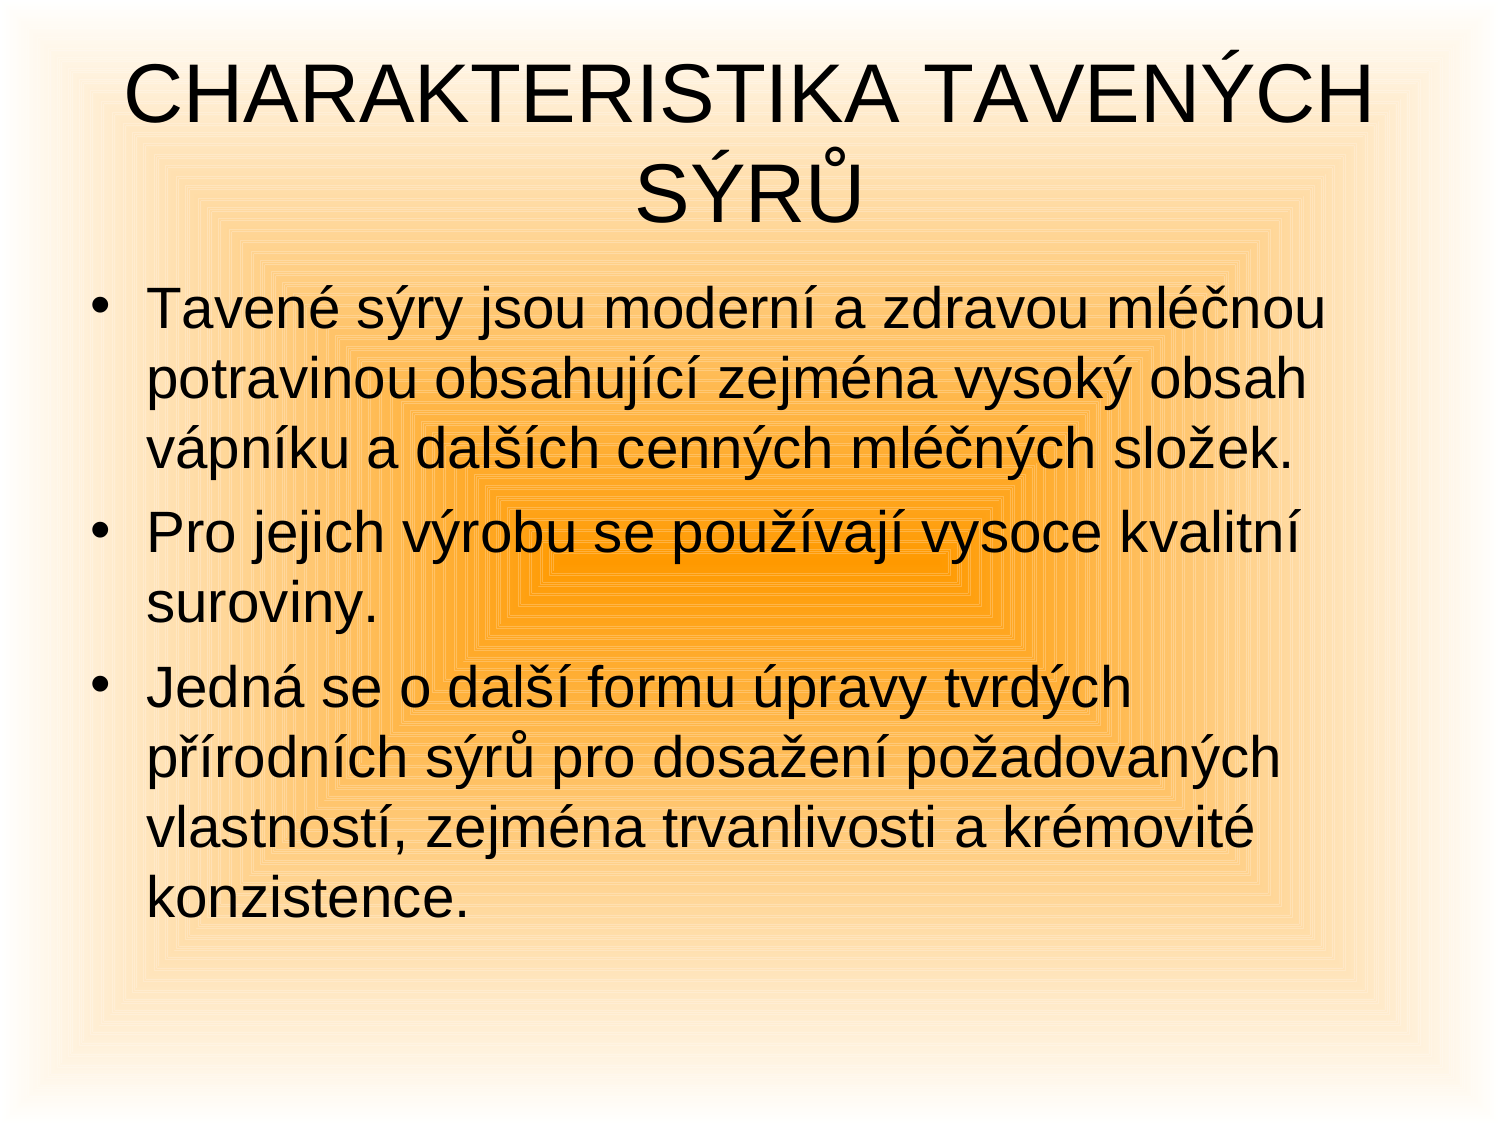

# CHARAKTERISTIKA TAVENÝCH SÝRŮ
Tavené sýry jsou moderní a zdravou mléčnou potravinou obsahující zejména vysoký obsah vápníku a dalších cenných mléčných složek.
Pro jejich výrobu se používají vysoce kvalitní suroviny.
Jedná se o další formu úpravy tvrdých přírodních sýrů pro dosažení požadovaných vlastností, zejména trvanlivosti a krémovité konzistence.